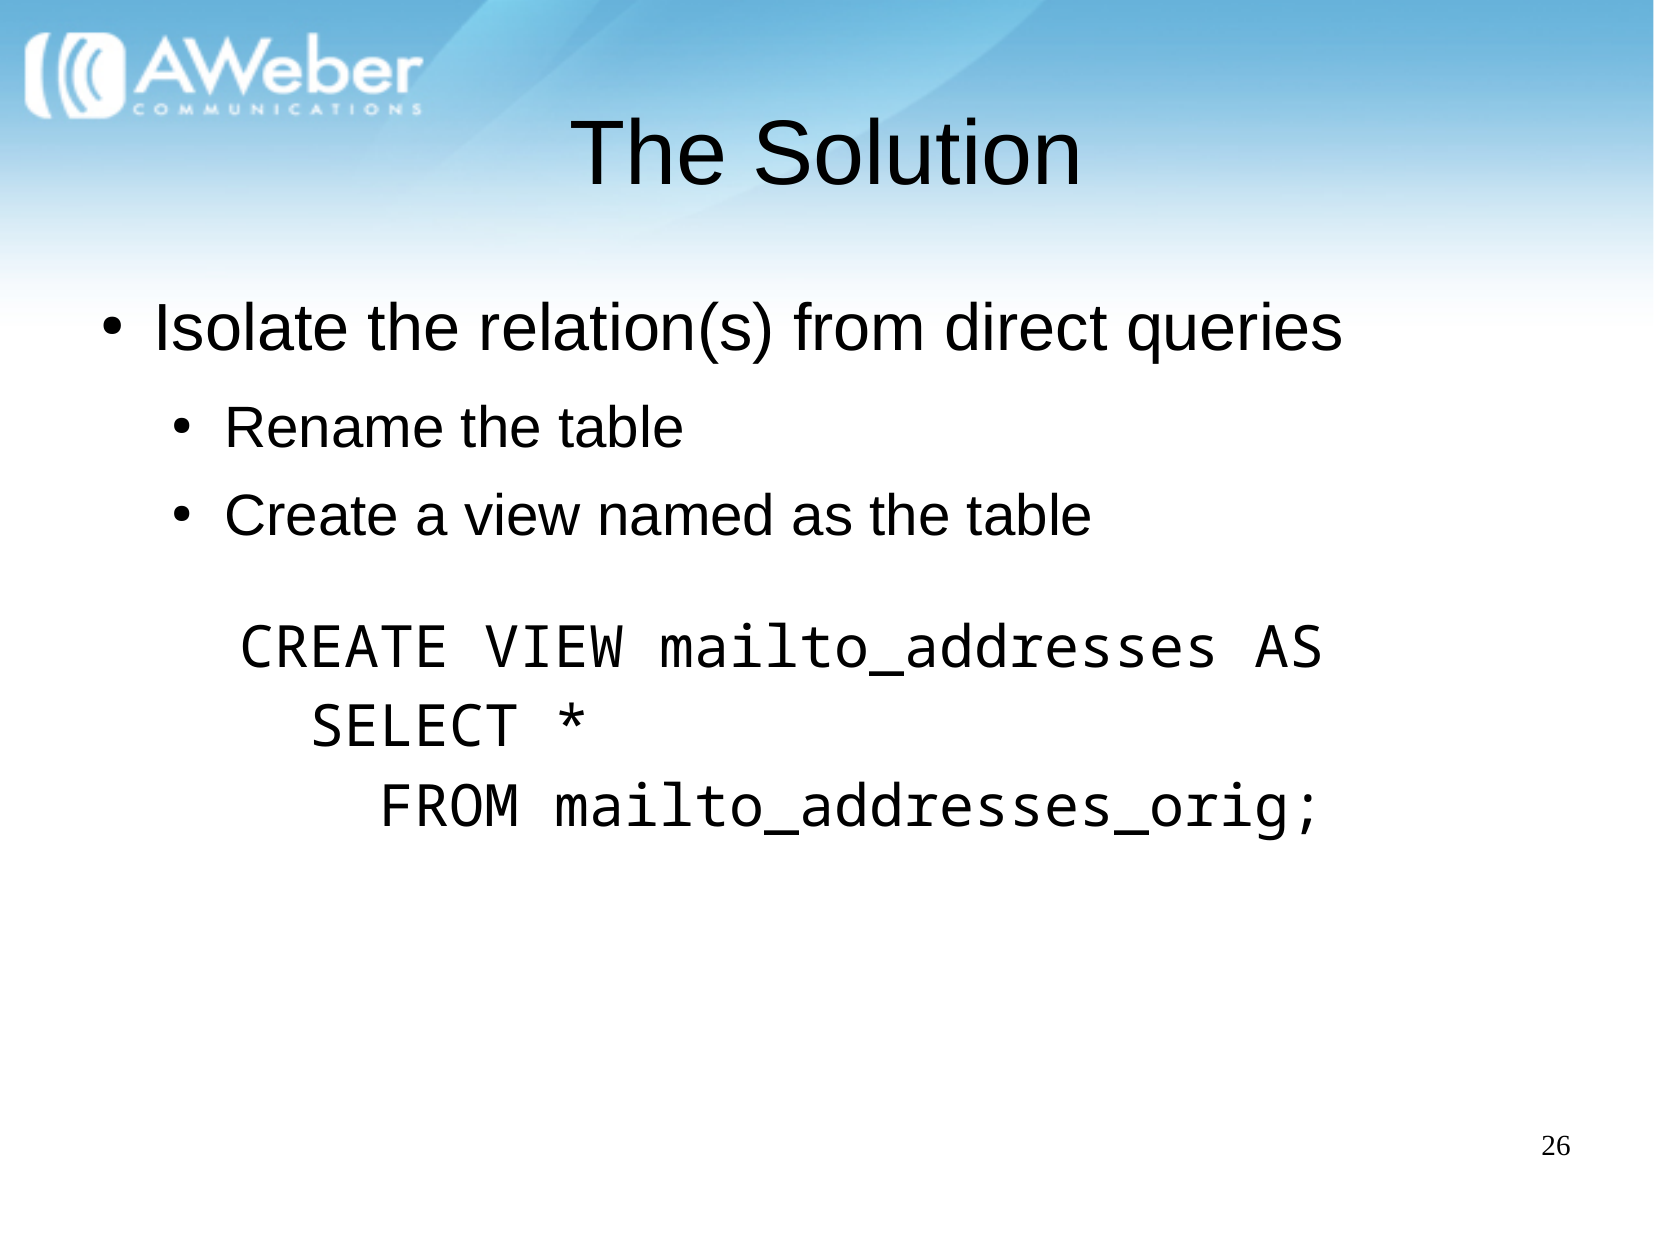

# The Solution
Isolate the relation(s) from direct queries
Rename the table
Create a view named as the table
CREATE VIEW mailto_addresses AS
 SELECT *
 FROM mailto_addresses_orig;
26